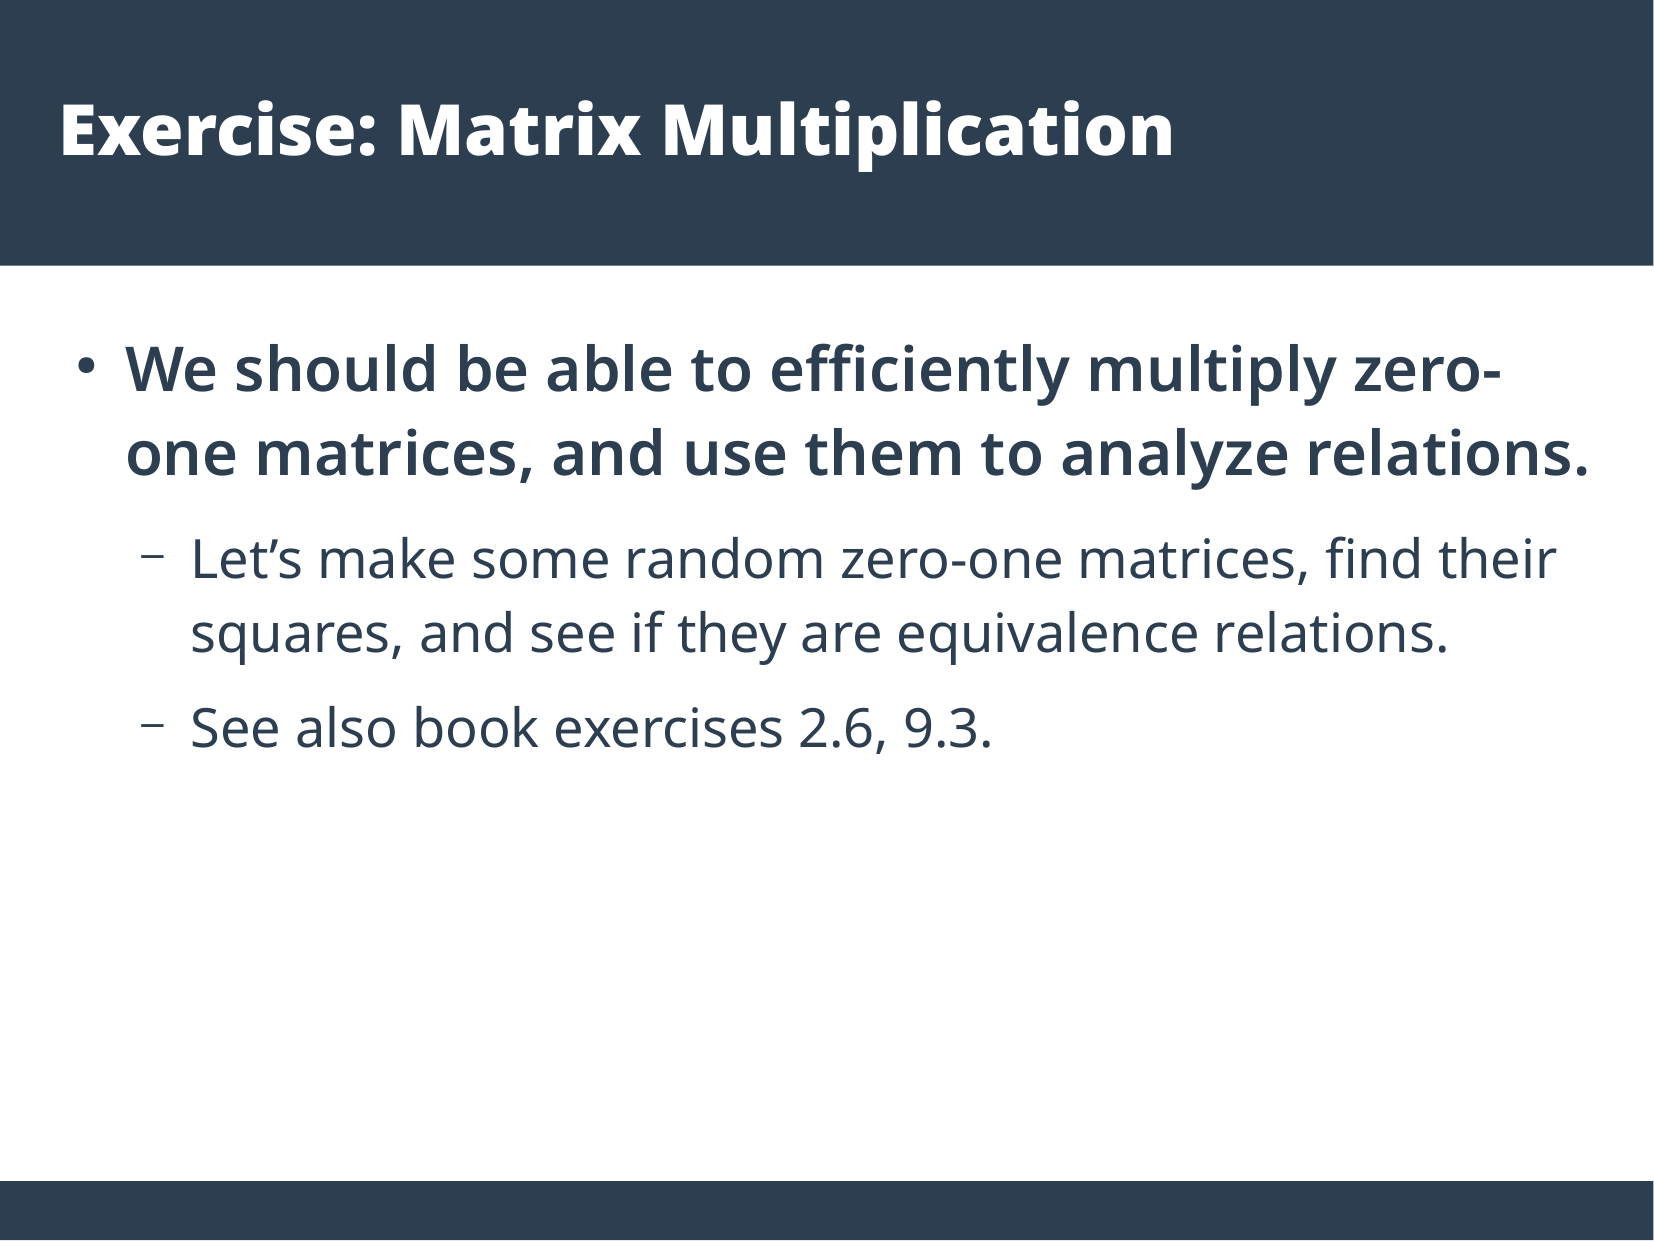

# Exercise: Matrix Multiplication
We should be able to efficiently multiply zero-one matrices, and use them to analyze relations.
Let’s make some random zero-one matrices, find their squares, and see if they are equivalence relations.
See also book exercises 2.6, 9.3.